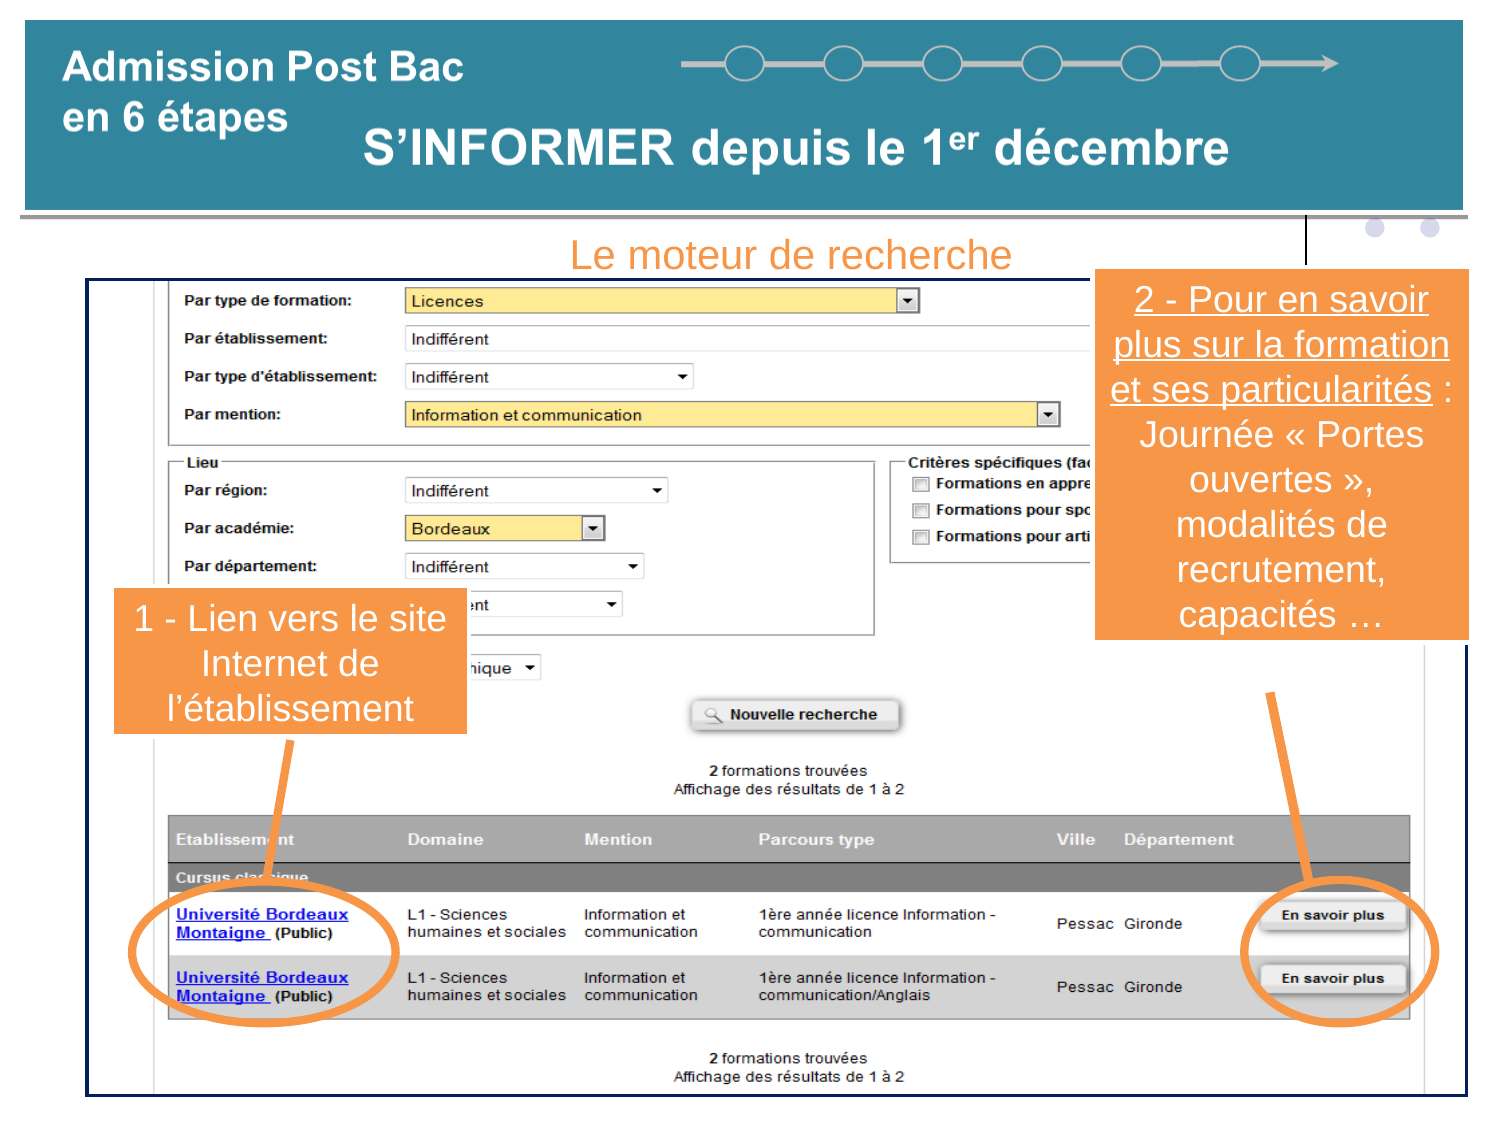

S’informer - le moteur de recherche
S’INFORMER depuis le 1er décembre
Le moteur de recherche
2 - Pour en savoir plus sur la formation et ses particularités :
Journée « Portes ouvertes », modalités de recrutement, capacités …
1 - Lien vers le site Internet de l’établissement